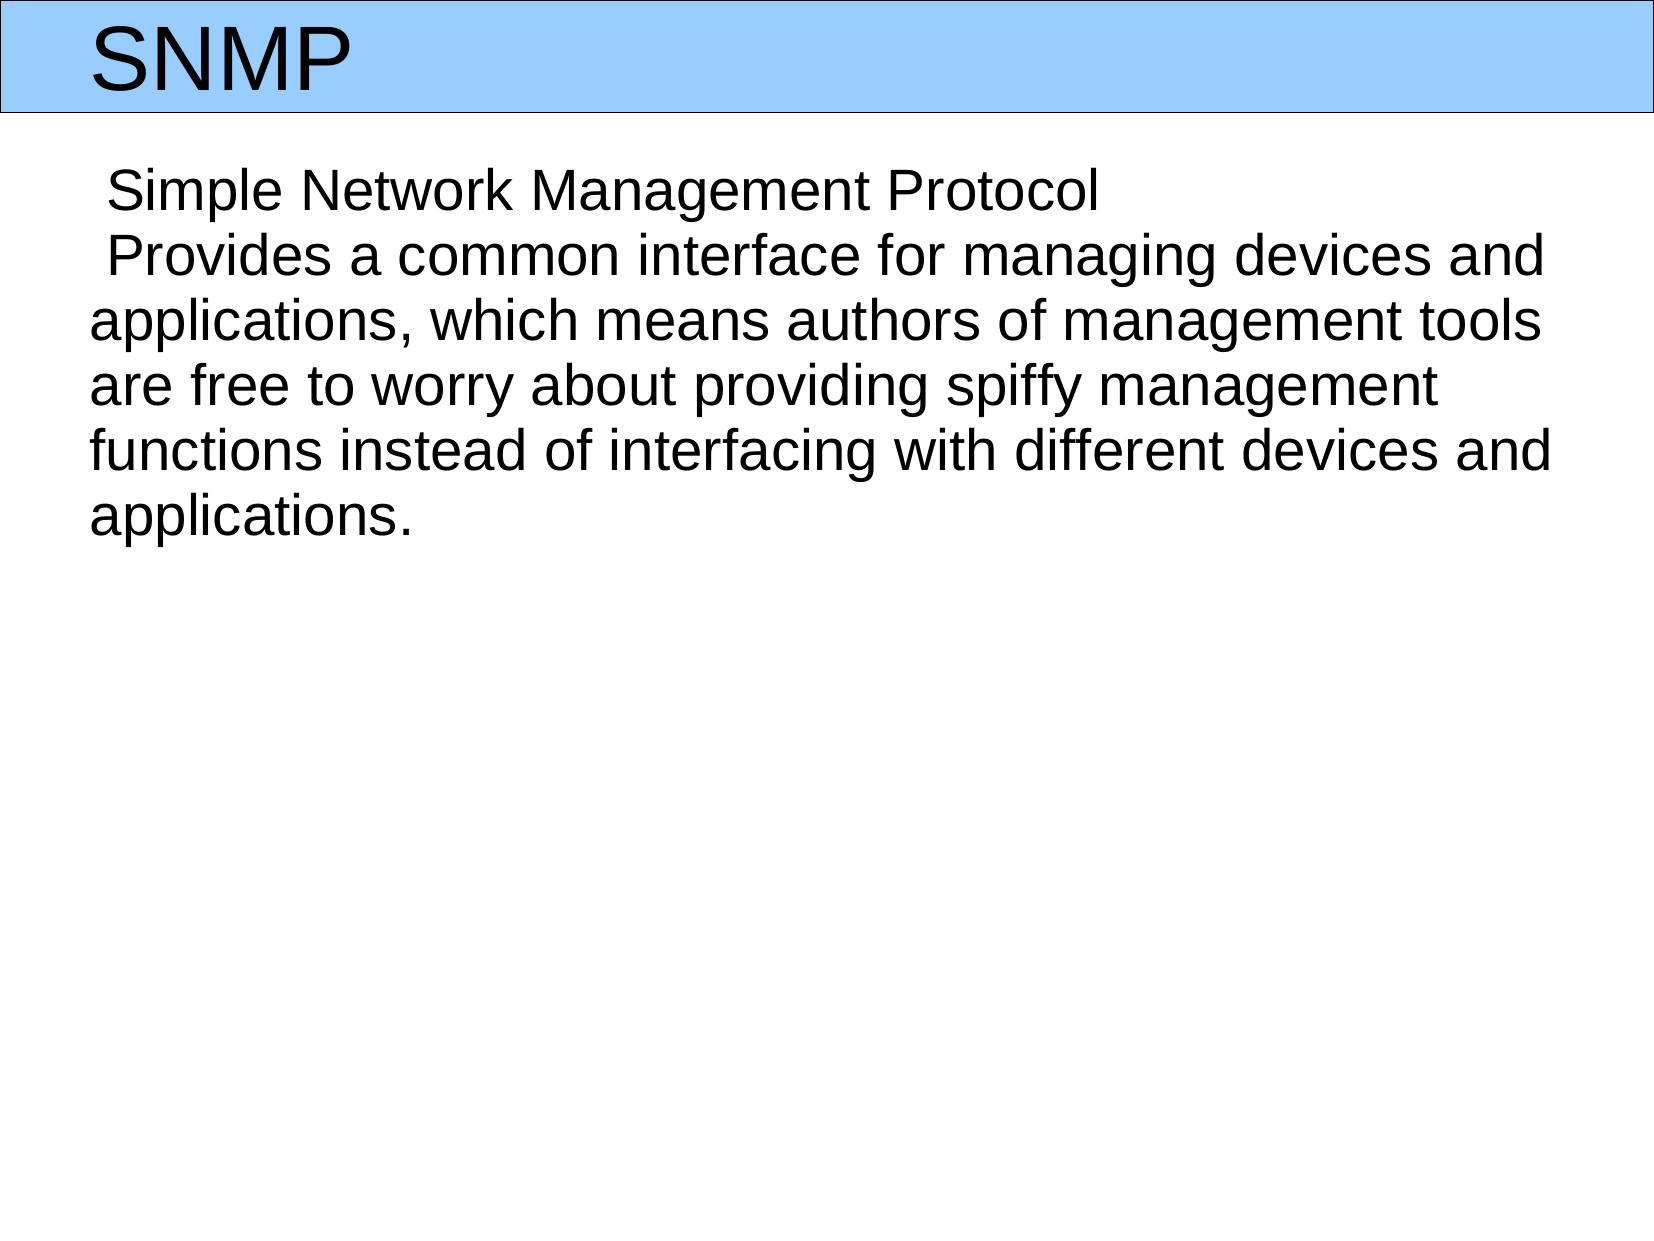

SNMP
 Simple Network Management Protocol
 Provides a common interface for managing devices and applications, which means authors of management tools are free to worry about providing spiffy management functions instead of interfacing with different devices and applications.